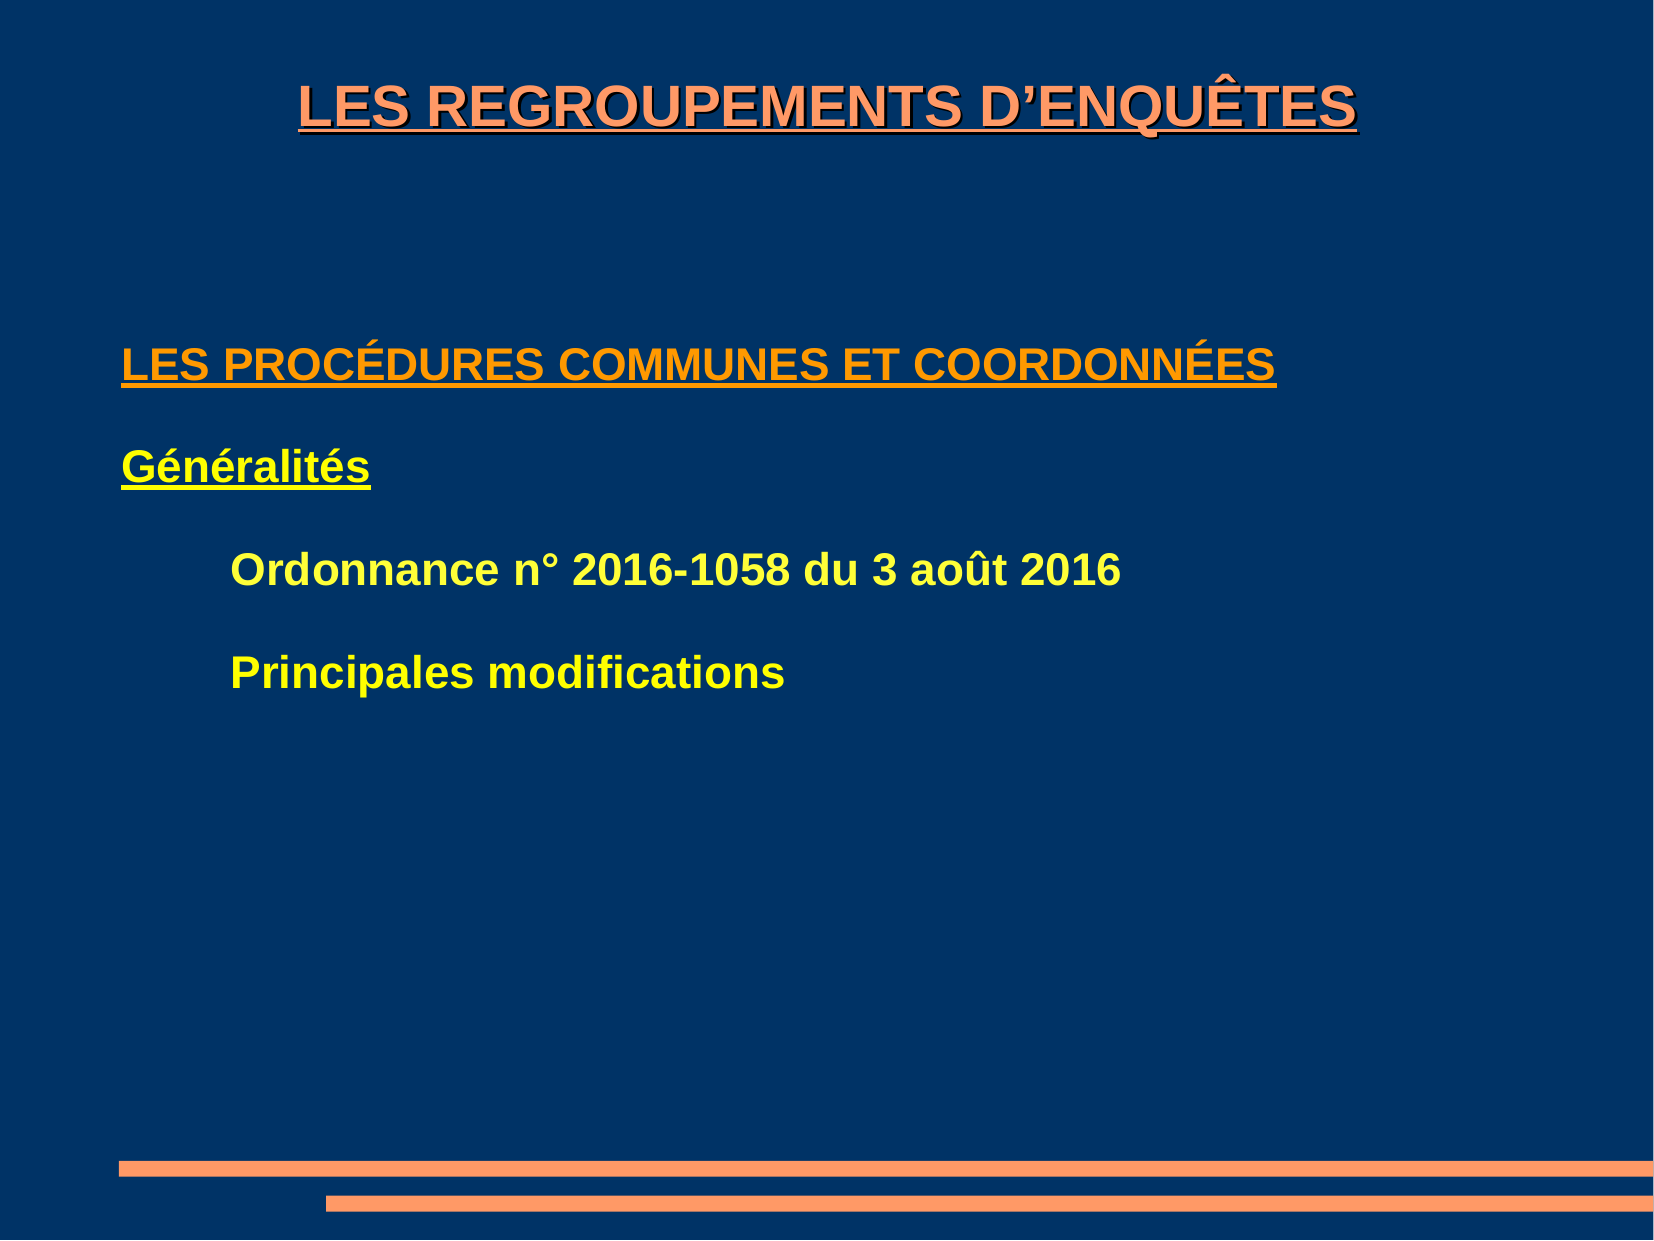

# LES REGROUPEMENTS D’ENQUÊTES
LES PROCÉDURES COMMUNES ET COORDONNÉES
Généralités
	Ordonnance n° 2016-1058 du 3 août 2016
	Principales modifications